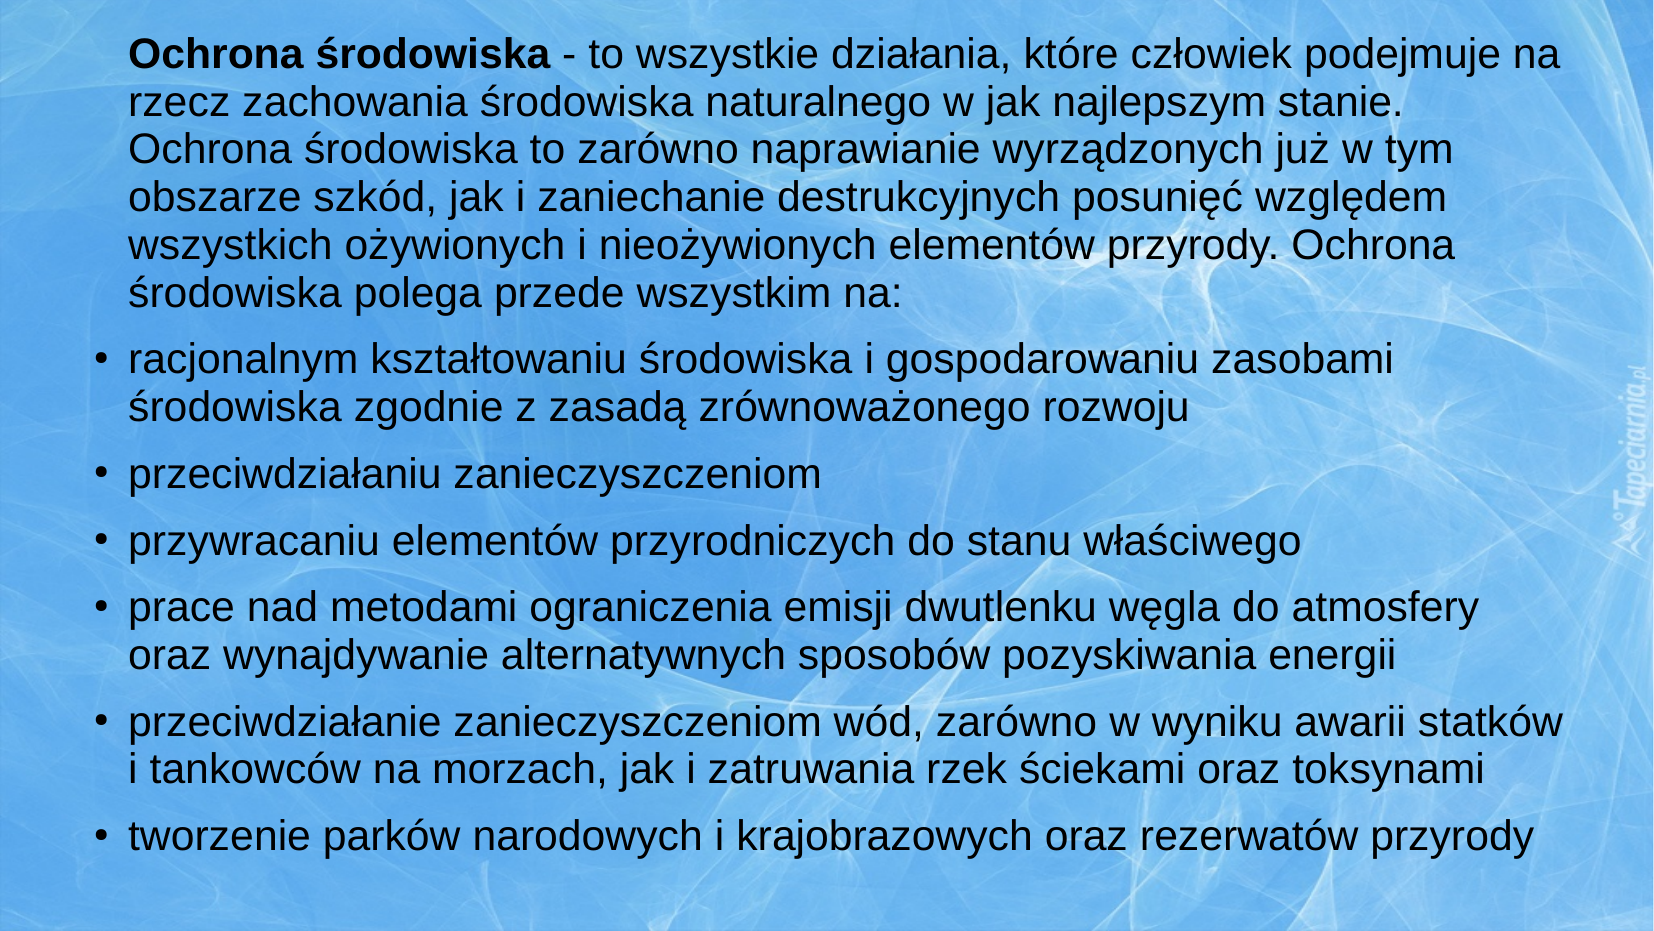

# Ochrona środowiska - to wszystkie działania, które człowiek podejmuje na rzecz zachowania środowiska naturalnego w jak najlepszym stanie. Ochrona środowiska to zarówno naprawianie wyrządzonych już w tym obszarze szkód, jak i zaniechanie destrukcyjnych posunięć względem wszystkich ożywionych i nieożywionych elementów przyrody. Ochrona środowiska polega przede wszystkim na:
racjonalnym kształtowaniu środowiska i gospodarowaniu zasobami środowiska zgodnie z zasadą zrównoważonego rozwoju
przeciwdziałaniu zanieczyszczeniom
przywracaniu elementów przyrodniczych do stanu właściwego
prace nad metodami ograniczenia emisji dwutlenku węgla do atmosfery oraz wynajdywanie alternatywnych sposobów pozyskiwania energii
przeciwdziałanie zanieczyszczeniom wód, zarówno w wyniku awarii statków i tankowców na morzach, jak i zatruwania rzek ściekami oraz toksynami
tworzenie parków narodowych i krajobrazowych oraz rezerwatów przyrody